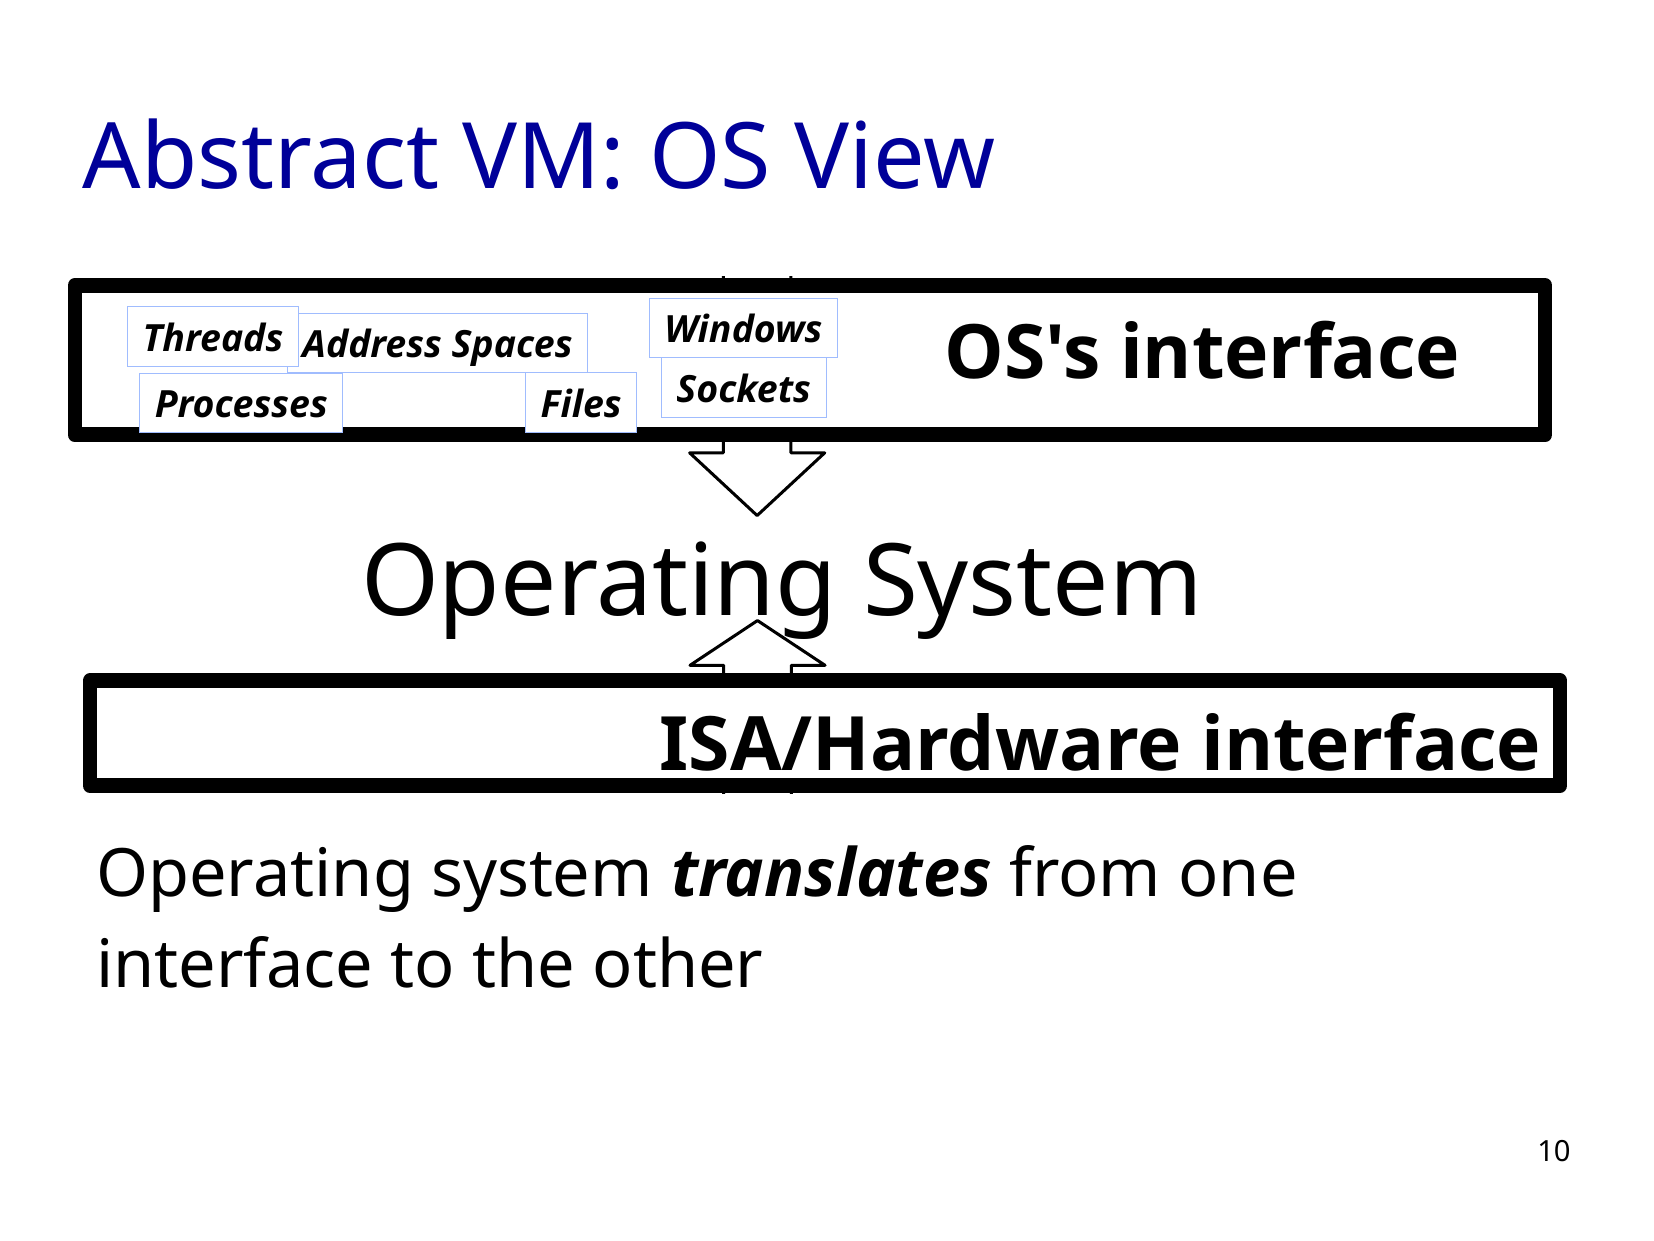

# Abstract VM: OS View
OS's interface
Windows
Threads
Address Spaces
Sockets
Files
Processes
Operating System
ISA/Hardware interface
Operating system translates from one interface to the other
10